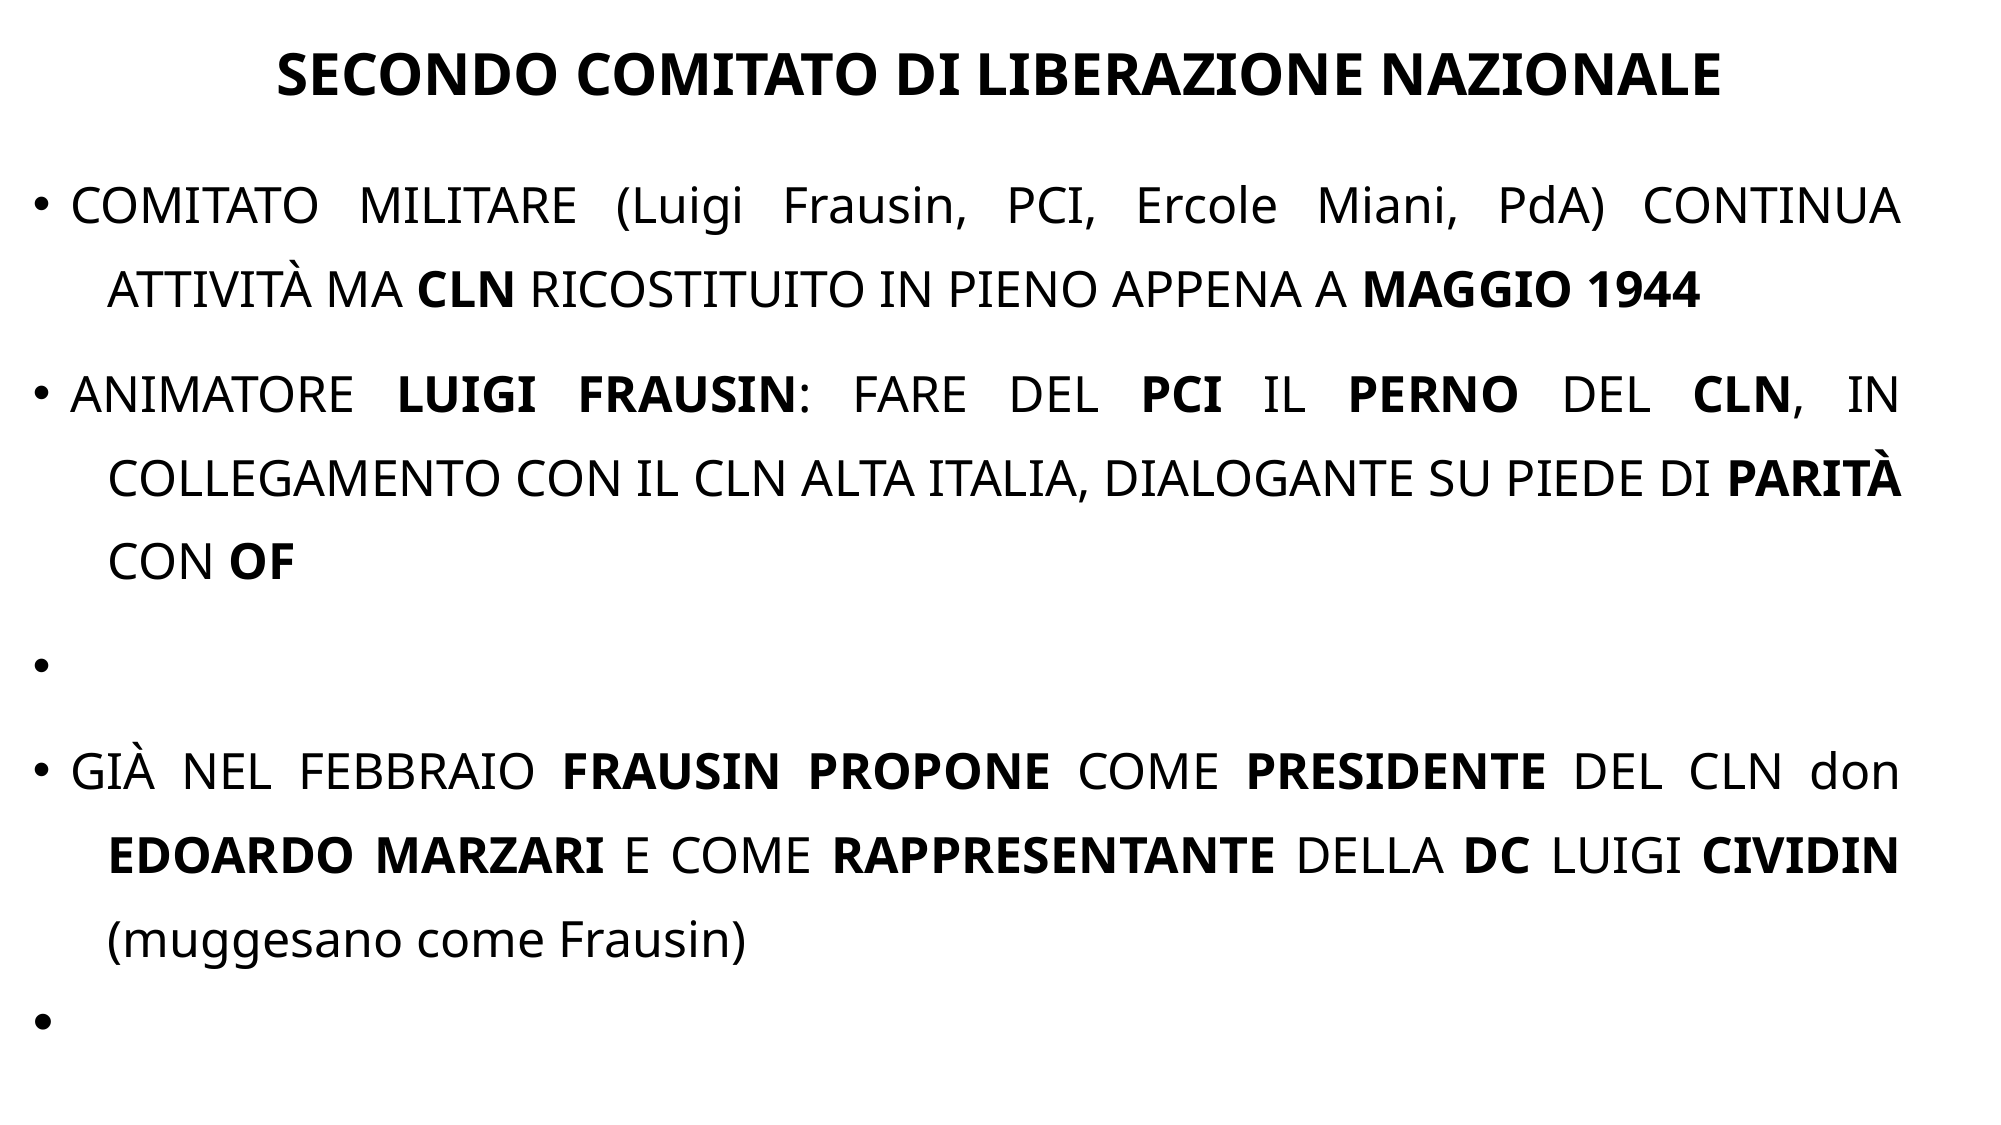

# SECONDO COMITATO DI LIBERAZIONE NAZIONALE
COMITATO MILITARE (Luigi Frausin, PCI, Ercole Miani, PdA) CONTINUA ATTIVITÀ MA CLN RICOSTITUITO IN PIENO APPENA A MAGGIO 1944
ANIMATORE LUIGI FRAUSIN: FARE DEL PCI IL PERNO DEL CLN, IN COLLEGAMENTO CON IL CLN ALTA ITALIA, DIALOGANTE SU PIEDE DI PARITÀ CON OF
GIÀ NEL FEBBRAIO FRAUSIN PROPONE COME PRESIDENTE DEL CLN don EDOARDO MARZARI E COME RAPPRESENTANTE DELLA DC LUIGI CIVIDIN (muggesano come Frausin)